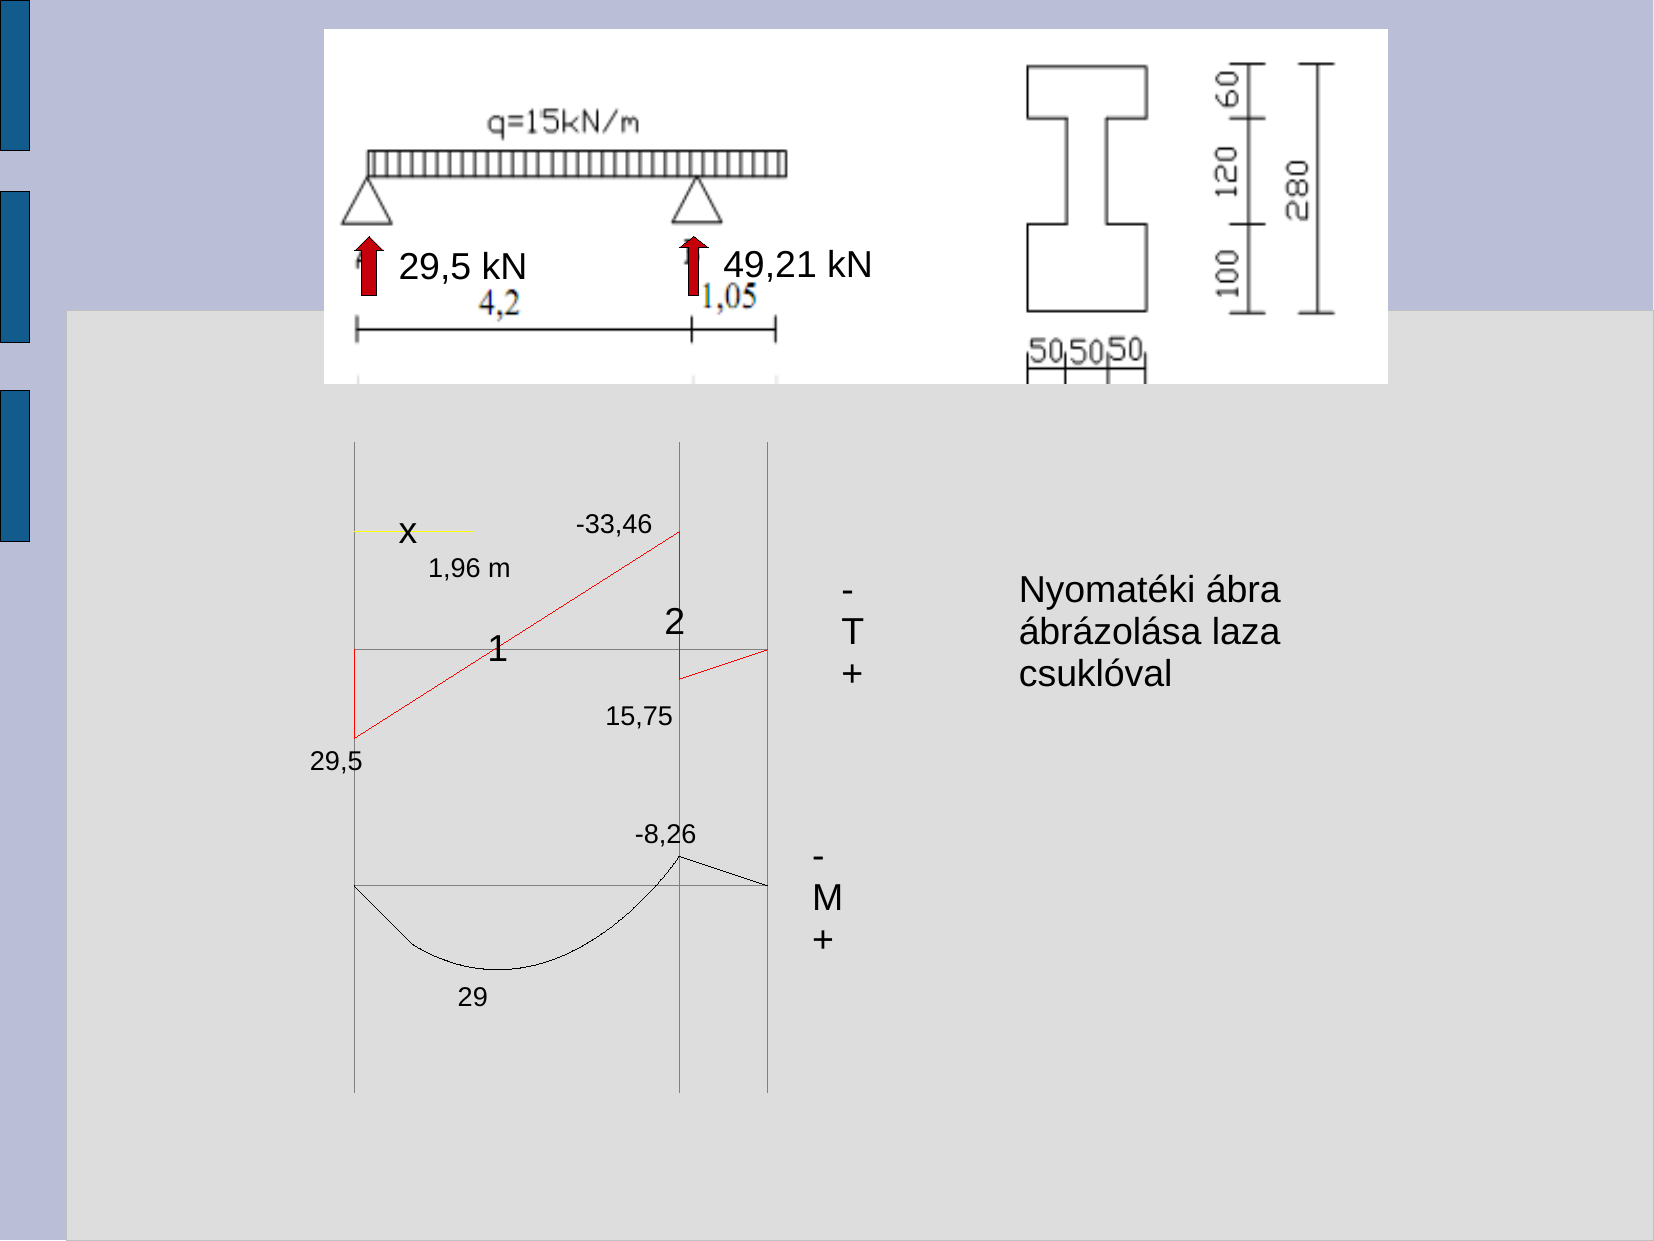

49,21 kN
29,5 kN
x
-33,46
1,96 m
-
T
+
Nyomatéki ábra ábrázolása laza csuklóval
2
1
15,75
29,5
-8,26
-
M
+
29